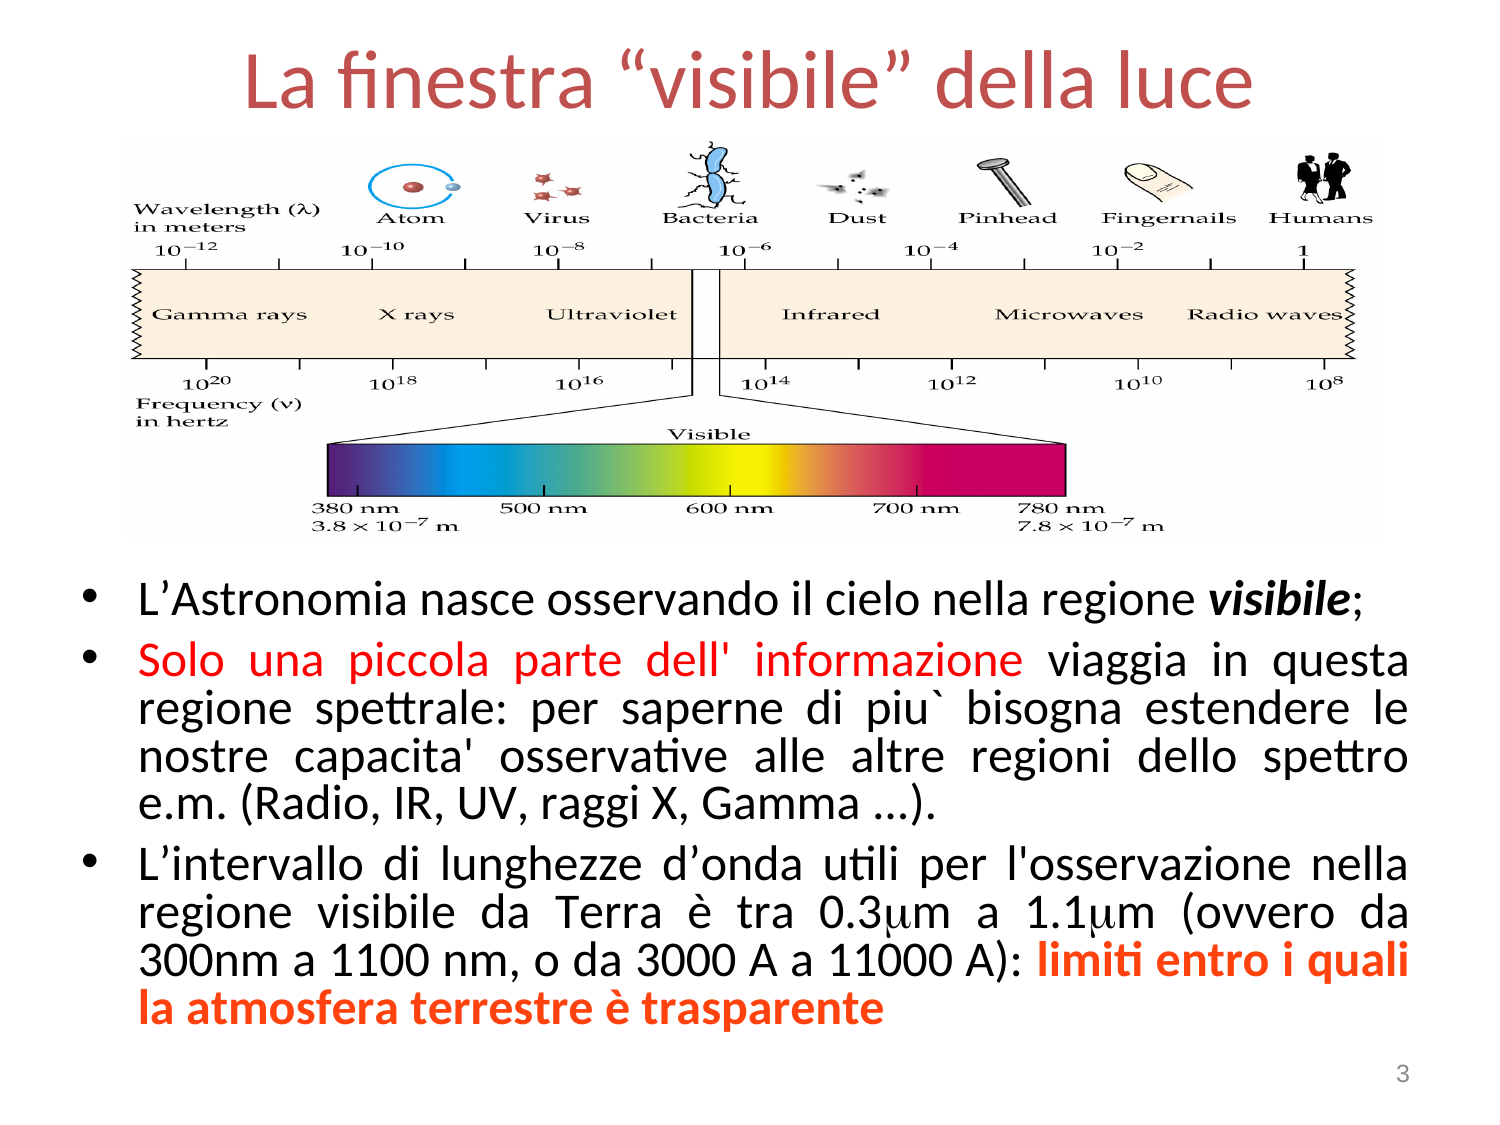

# La finestra “visibile” della luce
L’Astronomia nasce osservando il cielo nella regione visibile;
Solo una piccola parte dell' informazione viaggia in questa regione spettrale: per saperne di piu` bisogna estendere le nostre capacita' osservative alle altre regioni dello spettro e.m. (Radio, IR, UV, raggi X, Gamma ...).
L’intervallo di lunghezze d’onda utili per l'osservazione nella regione visibile da Terra è tra 0.3m a 1.1m (ovvero da 300nm a 1100 nm, o da 3000 A a 11000 A): limiti entro i quali la atmosfera terrestre è trasparente
3